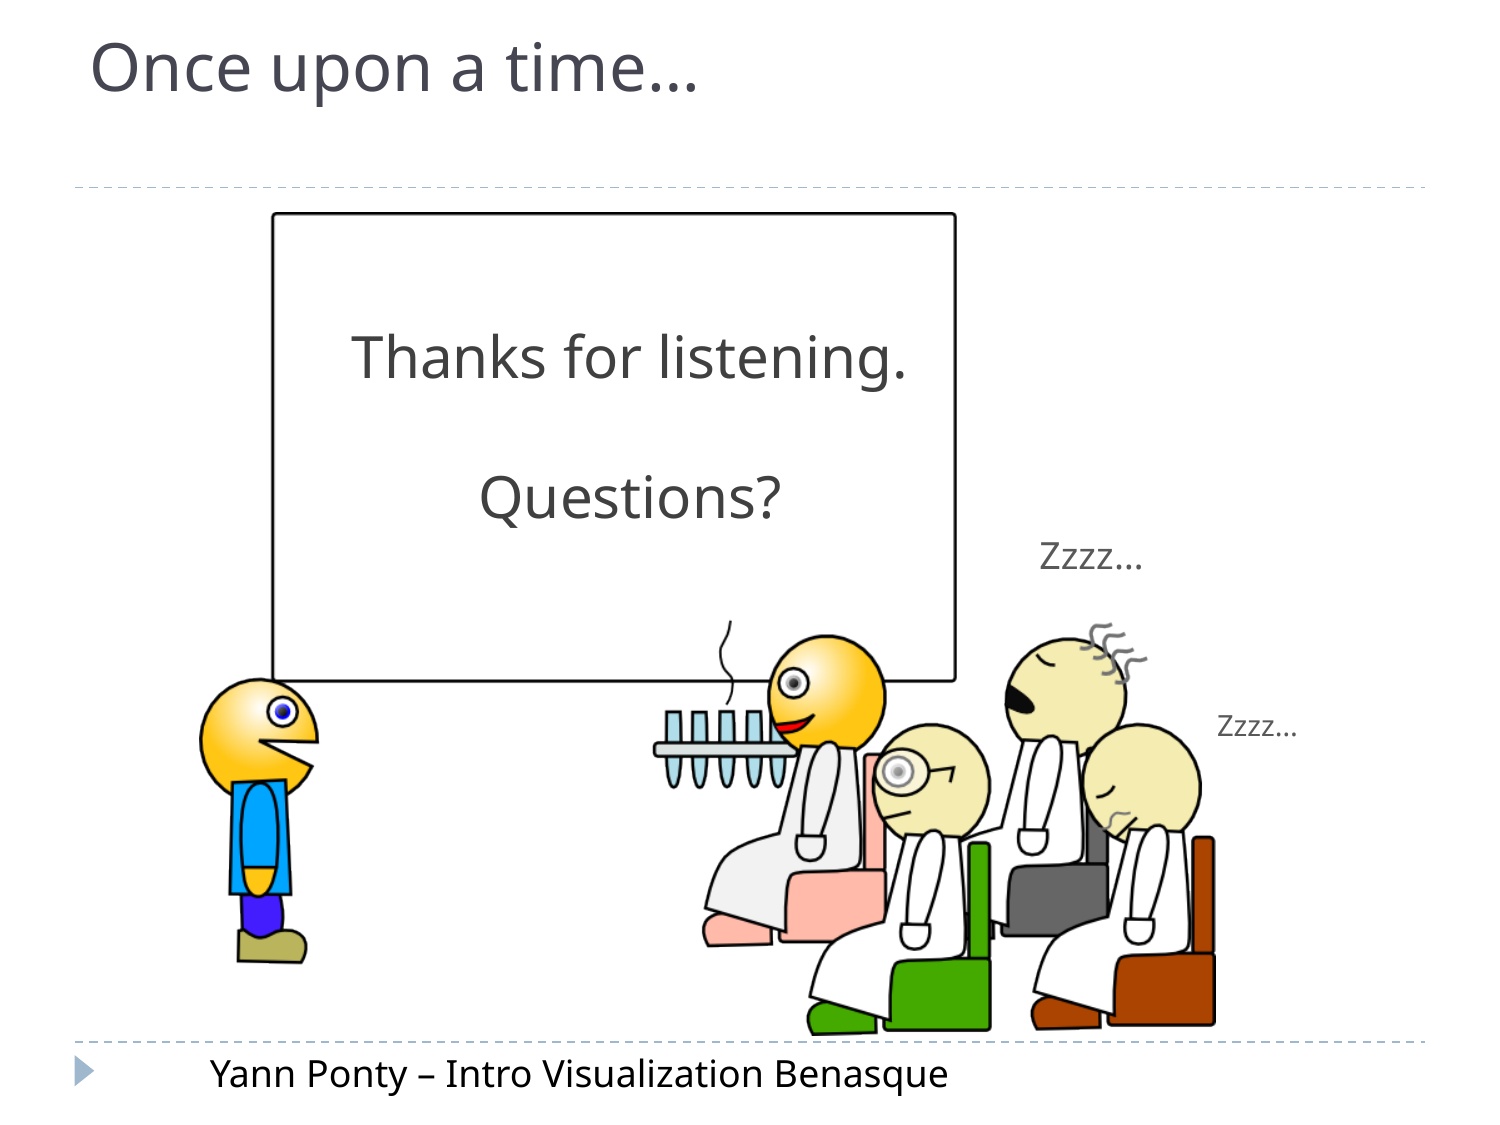

# Once upon a time…
Thanks for listening.
Questions?
Zzzz…
Zzzz…
Benasque RNA